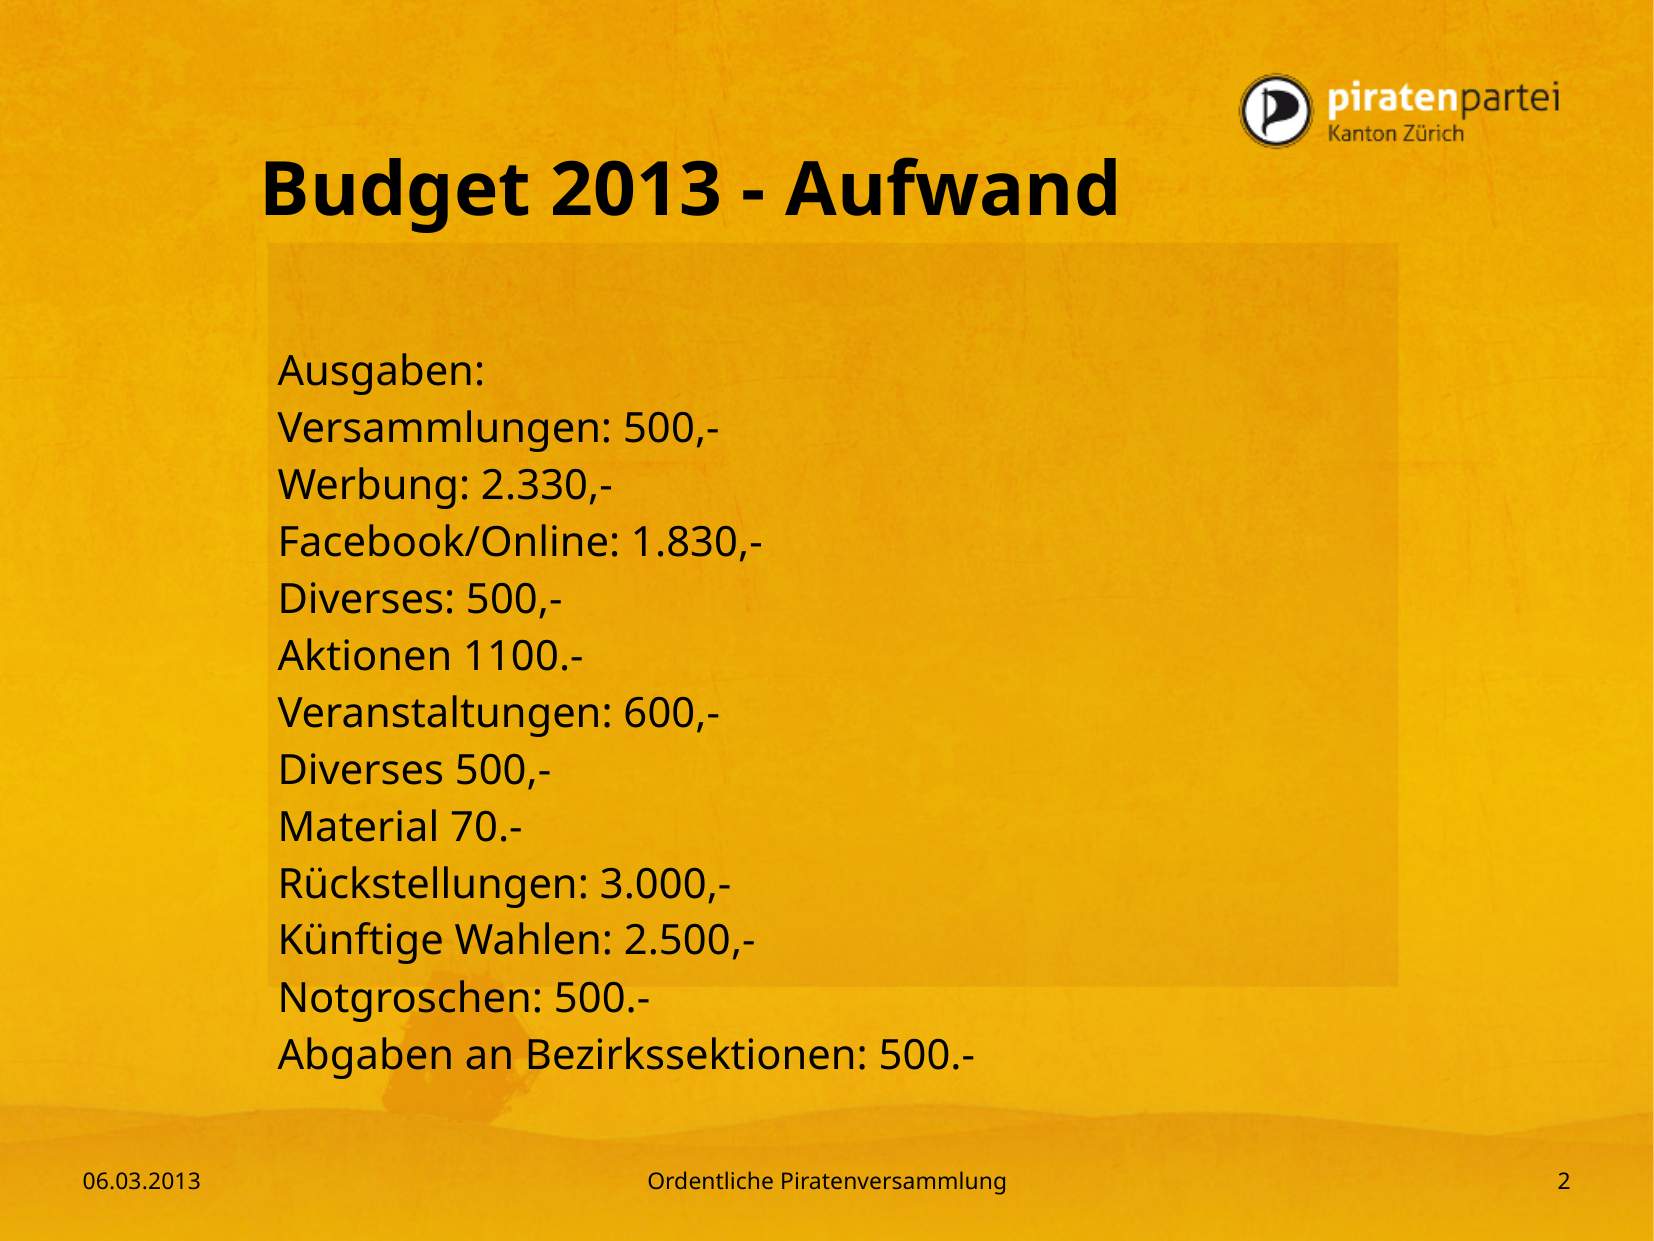

# Budget 2013 - Aufwand
Ausgaben:
Versammlungen: 500,-
Werbung: 2.330,-
Facebook/Online: 1.830,-
Diverses: 500,-
Aktionen 1100.-
Veranstaltungen: 600,-
Diverses 500,-
Material 70.-
Rückstellungen: 3.000,-
Künftige Wahlen: 2.500,-
Notgroschen: 500.-
Abgaben an Bezirkssektionen: 500.-
2010-10-21
Gründungsversammlung Piratenpartei Zürich
2